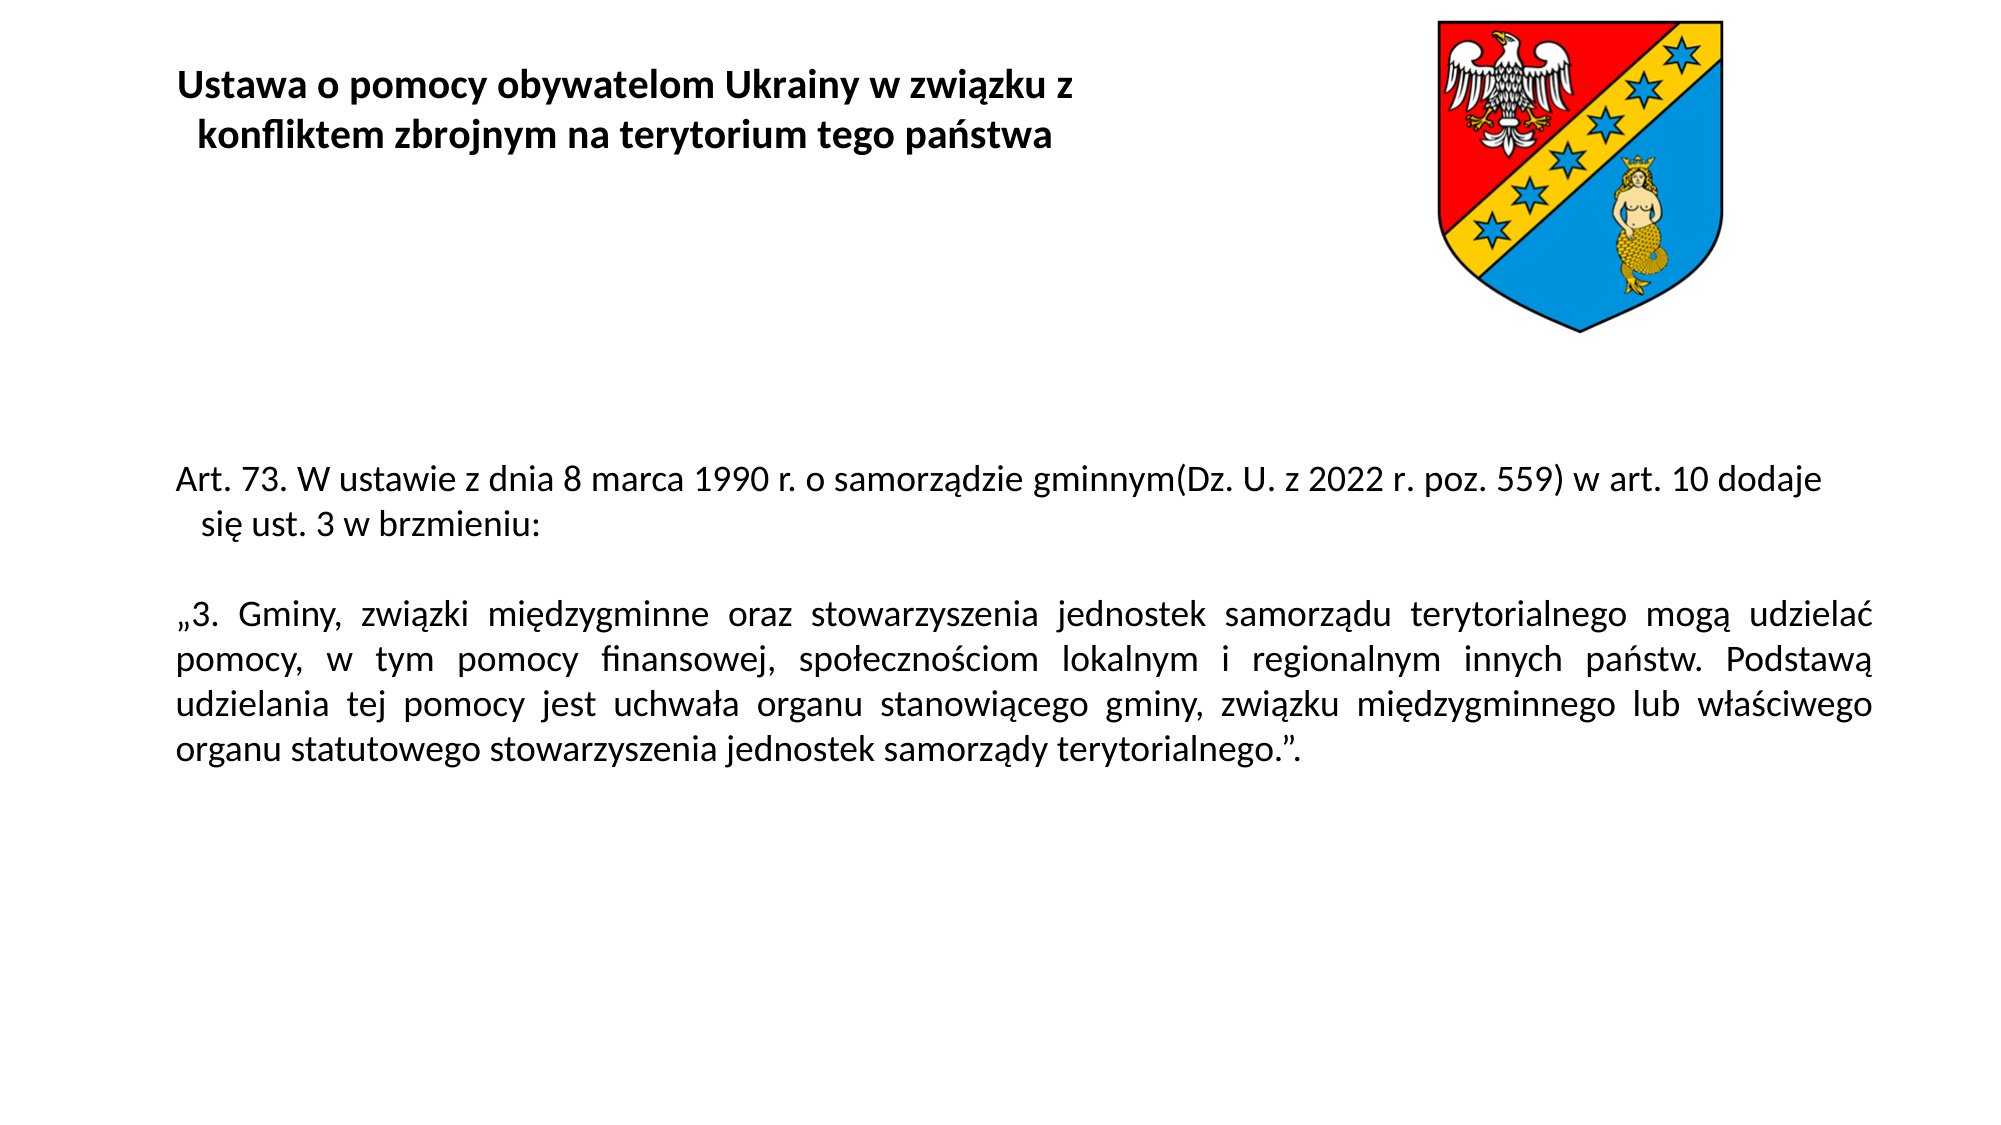

Ustawa o pomocy obywatelom Ukrainy w związku z konfliktem zbrojnym na terytorium tego państwa
Art. 73. W ustawie z dnia 8 marca 1990 r. o samorządzie gminnym(Dz. U. z 2022 r. poz. 559) w art. 10 dodaje się ust. 3 w brzmieniu:
„3. Gminy, związki międzygminne oraz stowarzyszenia jednostek samorządu terytorialnego mogą udzielać pomocy, w tym pomocy finansowej, społecznościom lokalnym i regionalnym innych państw. Podstawą udzielania tej pomocy jest uchwała organu stanowiącego gminy, związku międzygminnego lub właściwego organu statutowego stowarzyszenia jednostek samorządy terytorialnego.”.